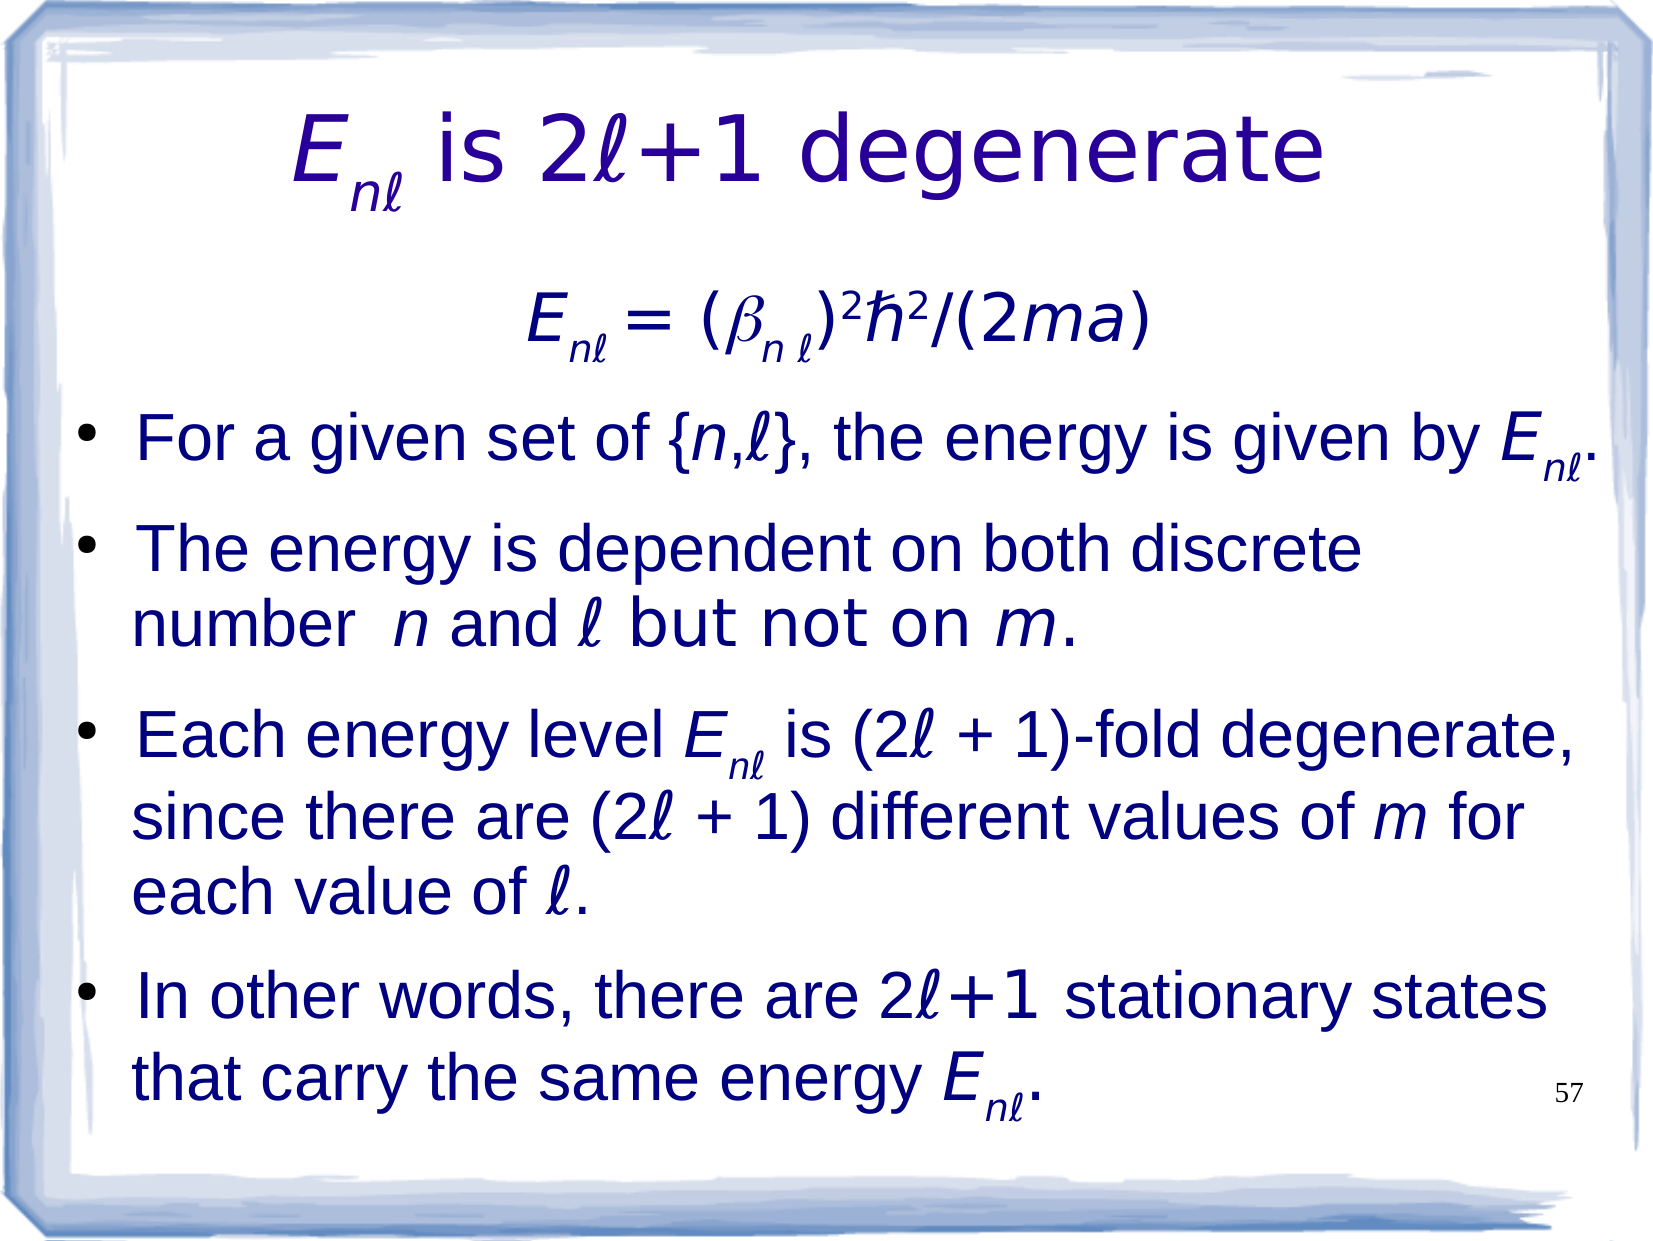

# Enℓ is 2ℓ+1 degenerate
Enℓ = (bn ℓ)2ℏ2/(2ma)
 For a given set of {n,ℓ}, the energy is given by Enℓ.
 The energy is dependent on both discrete number n and ℓ but not on m.
 Each energy level Enℓ is (2ℓ + 1)-fold degenerate, since there are (2ℓ + 1) different values of m for each value of ℓ.
 In other words, there are 2ℓ+1 stationary states that carry the same energy Enℓ.
57